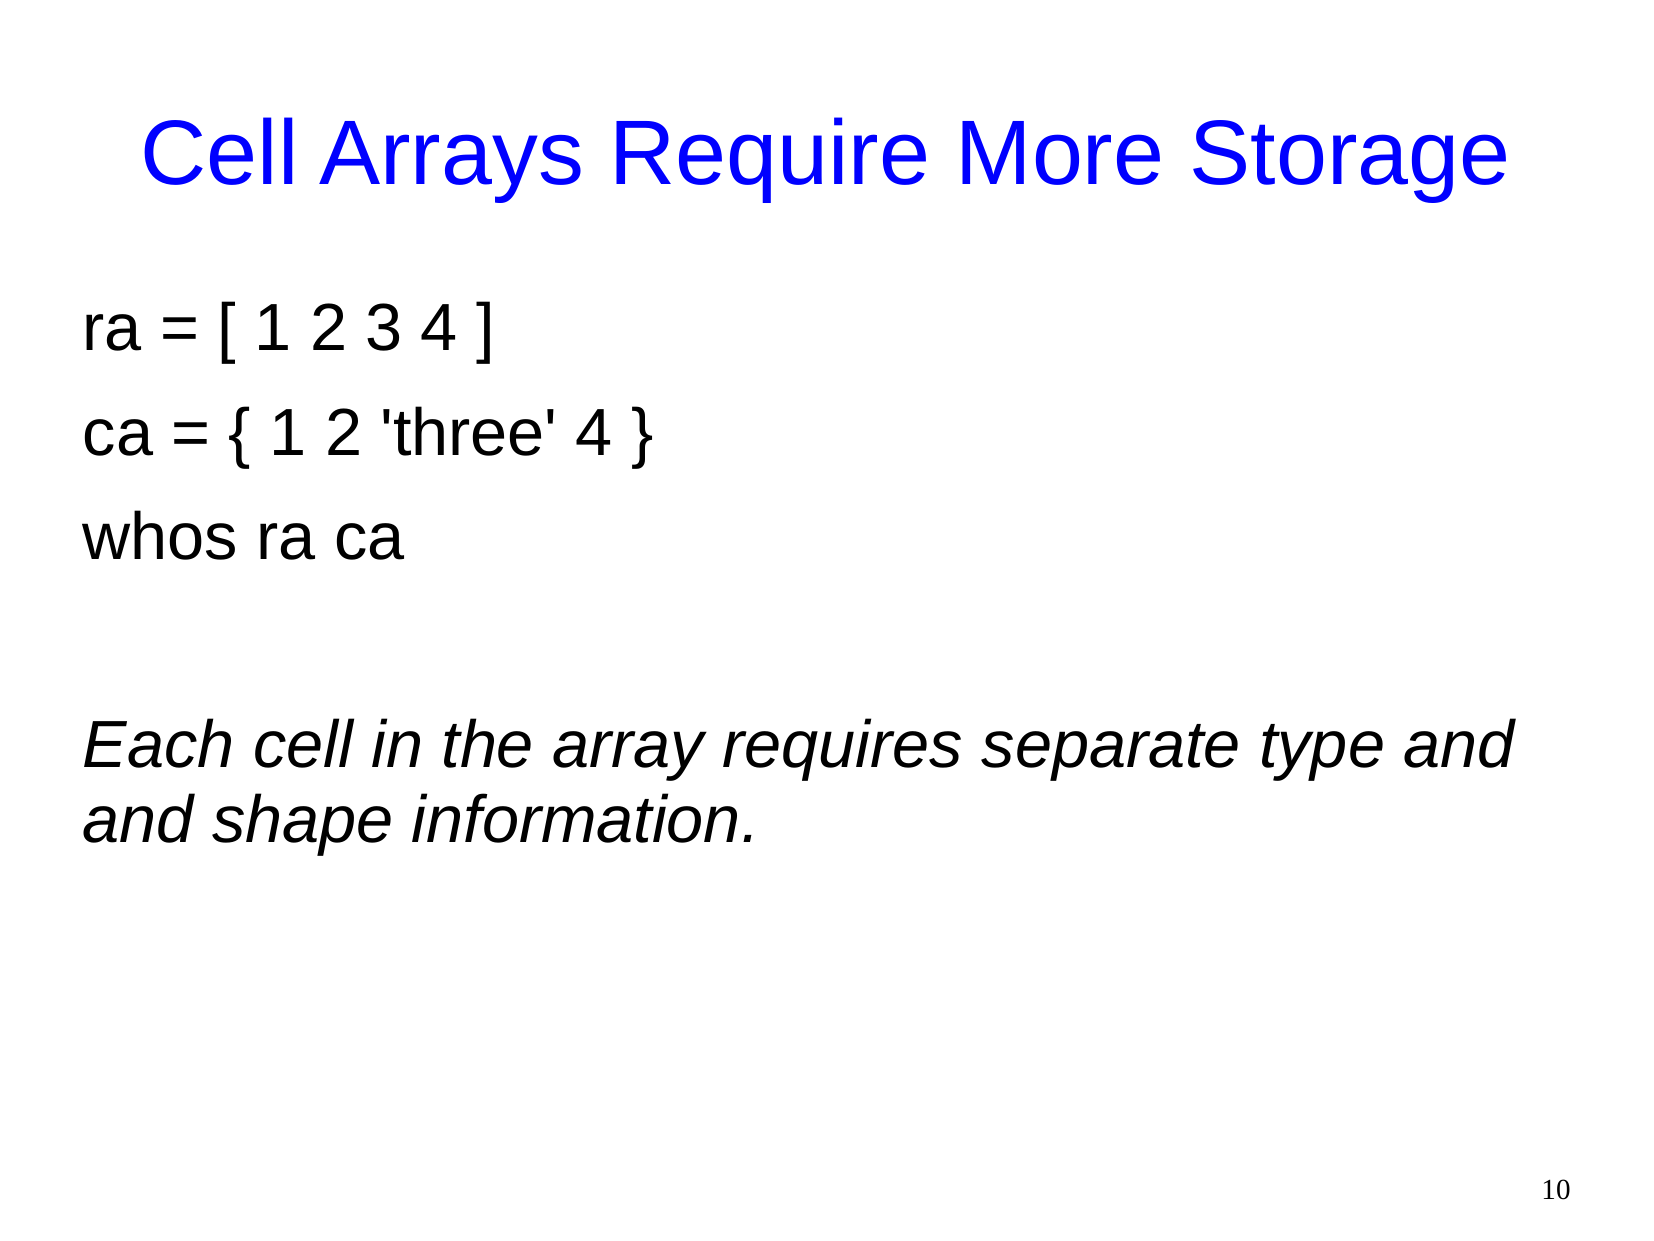

# Cell Arrays Require More Storage
ra = [ 1 2 3 4 ]
ca = { 1 2 'three' 4 }
whos ra ca
Each cell in the array requires separate type and and shape information.
10